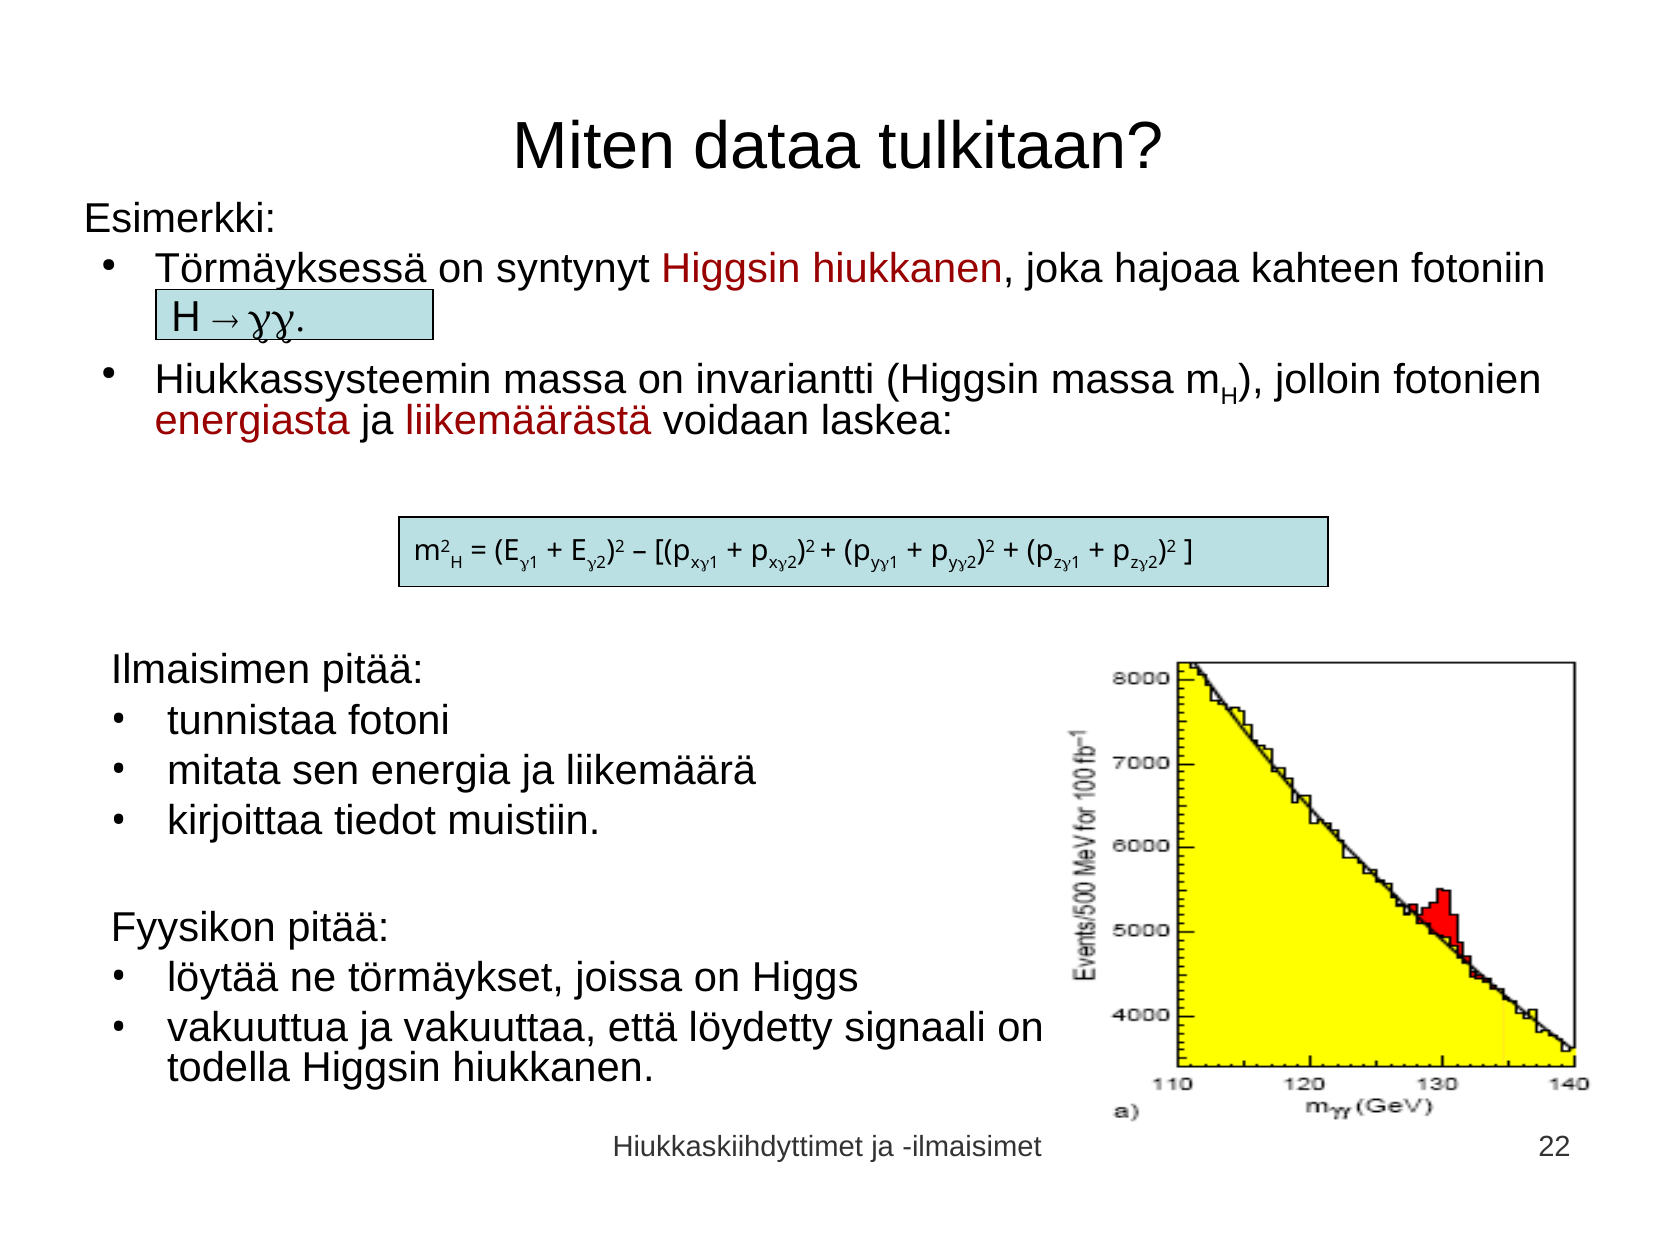

# Miten dataa tulkitaan?
Esimerkki:
Törmäyksessä on syntynyt Higgsin hiukkanen, joka hajoaa kahteen fotoniin H0  
Hiukkassysteemin massa on invariantti (Higgsin massa mH), jolloin fotonien energiasta ja liikemäärästä voidaan laskea:
H  
m2H = (E1 + E2)2 – [(px1 + px2)2 + (py1 + py2)2 + (pz1 + pz2)2 ]
Ilmaisimen pitää:
tunnistaa fotoni
mitata sen energia ja liikemäärä
kirjoittaa tiedot muistiin.
Fyysikon pitää:
löytää ne törmäykset, joissa on Higgs
vakuuttua ja vakuuttaa, että löydetty signaali on todella Higgsin hiukkanen.
Hiukkaskiihdyttimet ja -ilmaisimet
22